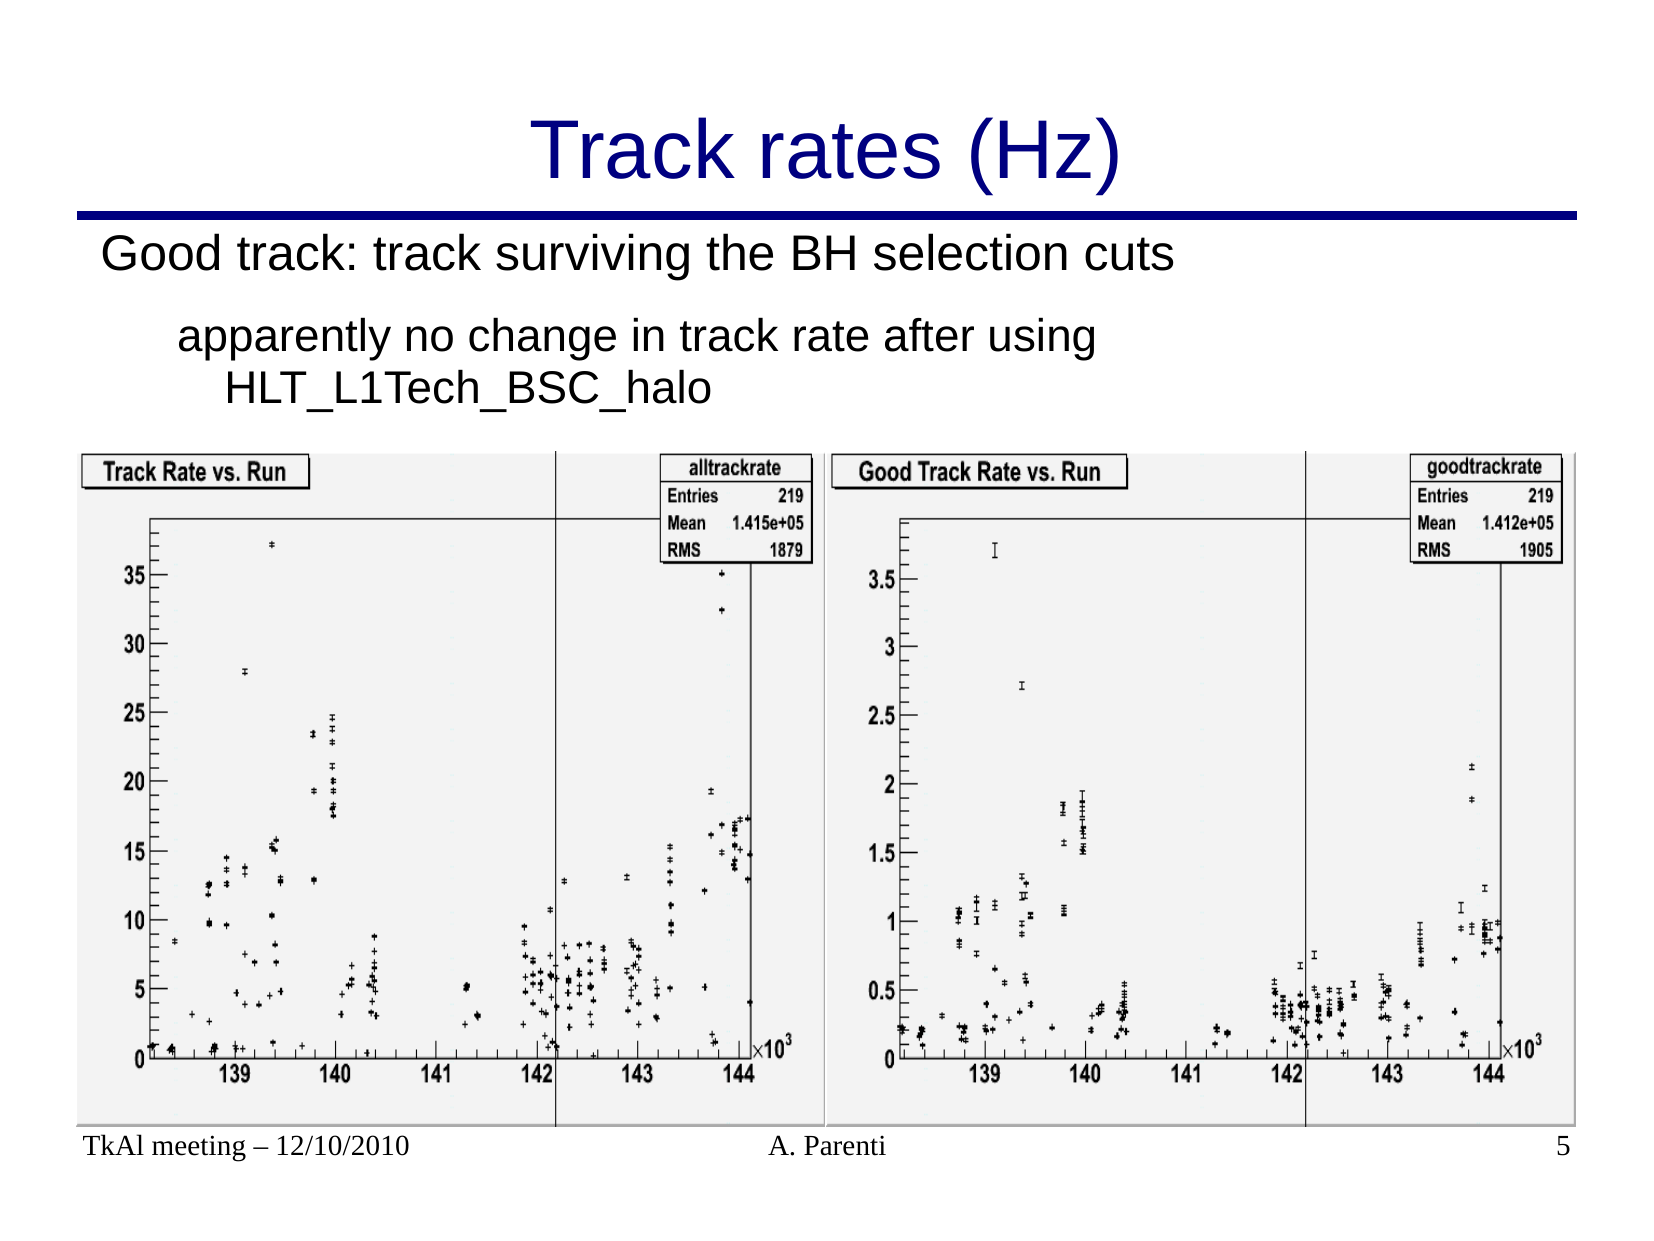

# Track rates (Hz)
Good track: track surviving the BH selection cuts
apparently no change in track rate after using HLT_L1Tech_BSC_halo
5